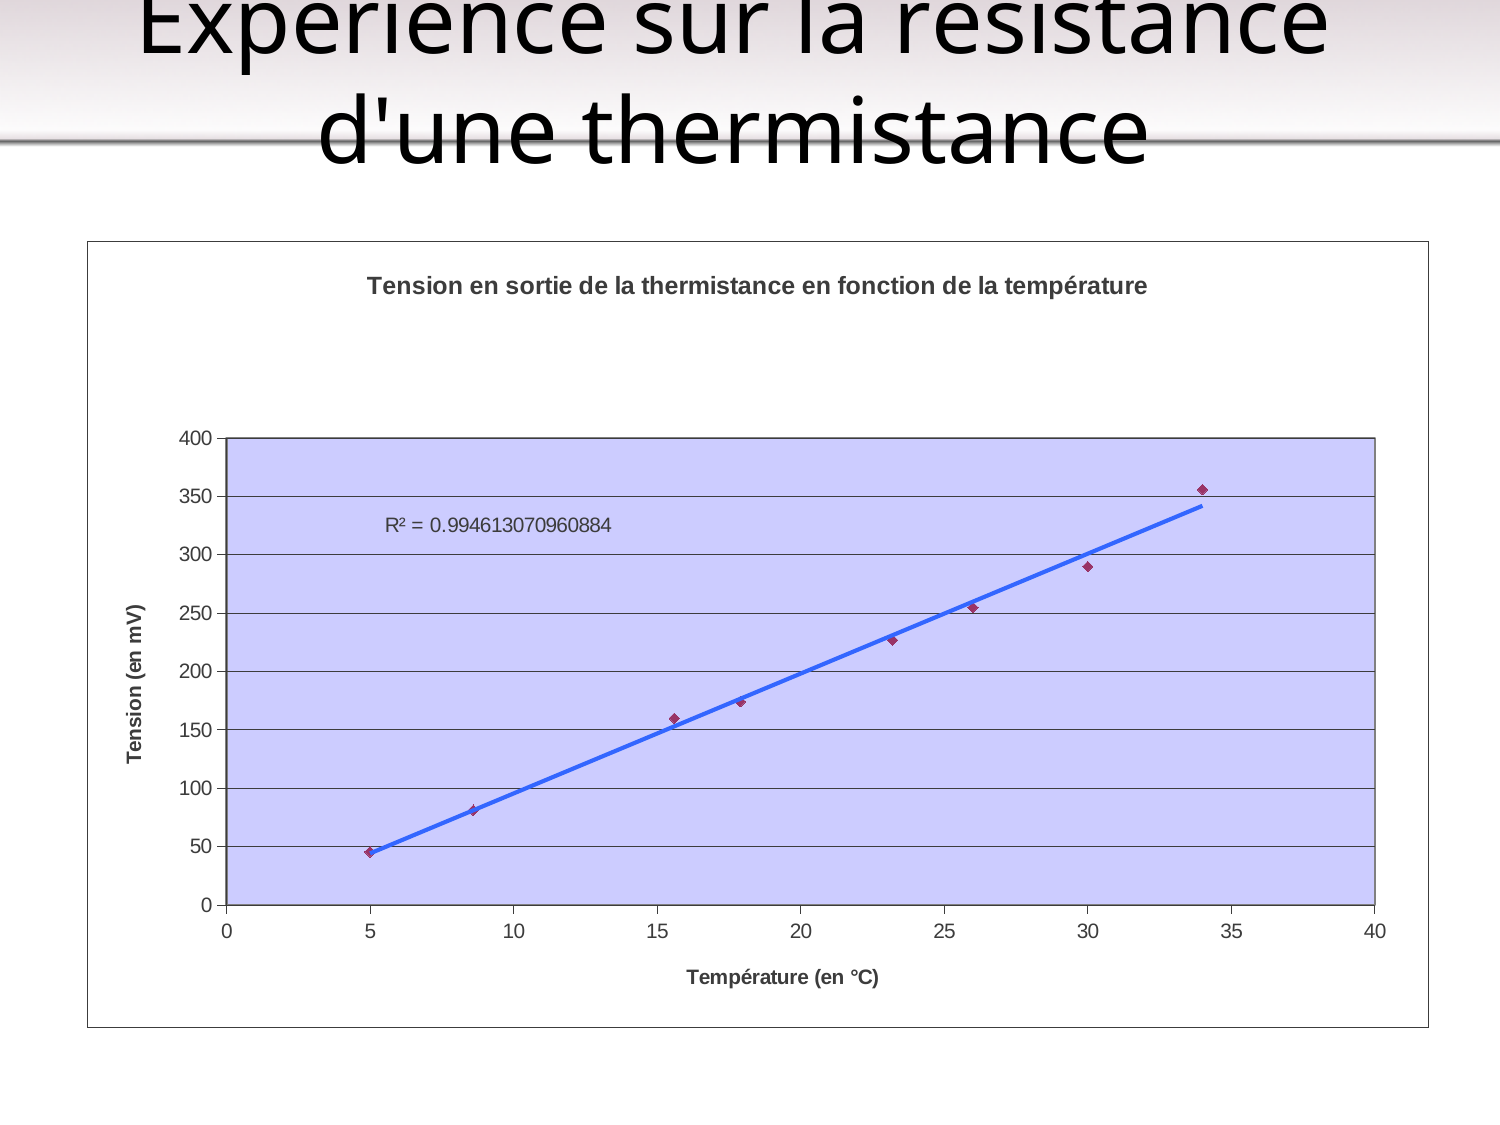

# Expérience sur la résistance d'une thermistance
### Chart: Tension en sortie de la thermistance en fonction de la température
| Category | Colonne B |
|---|---|